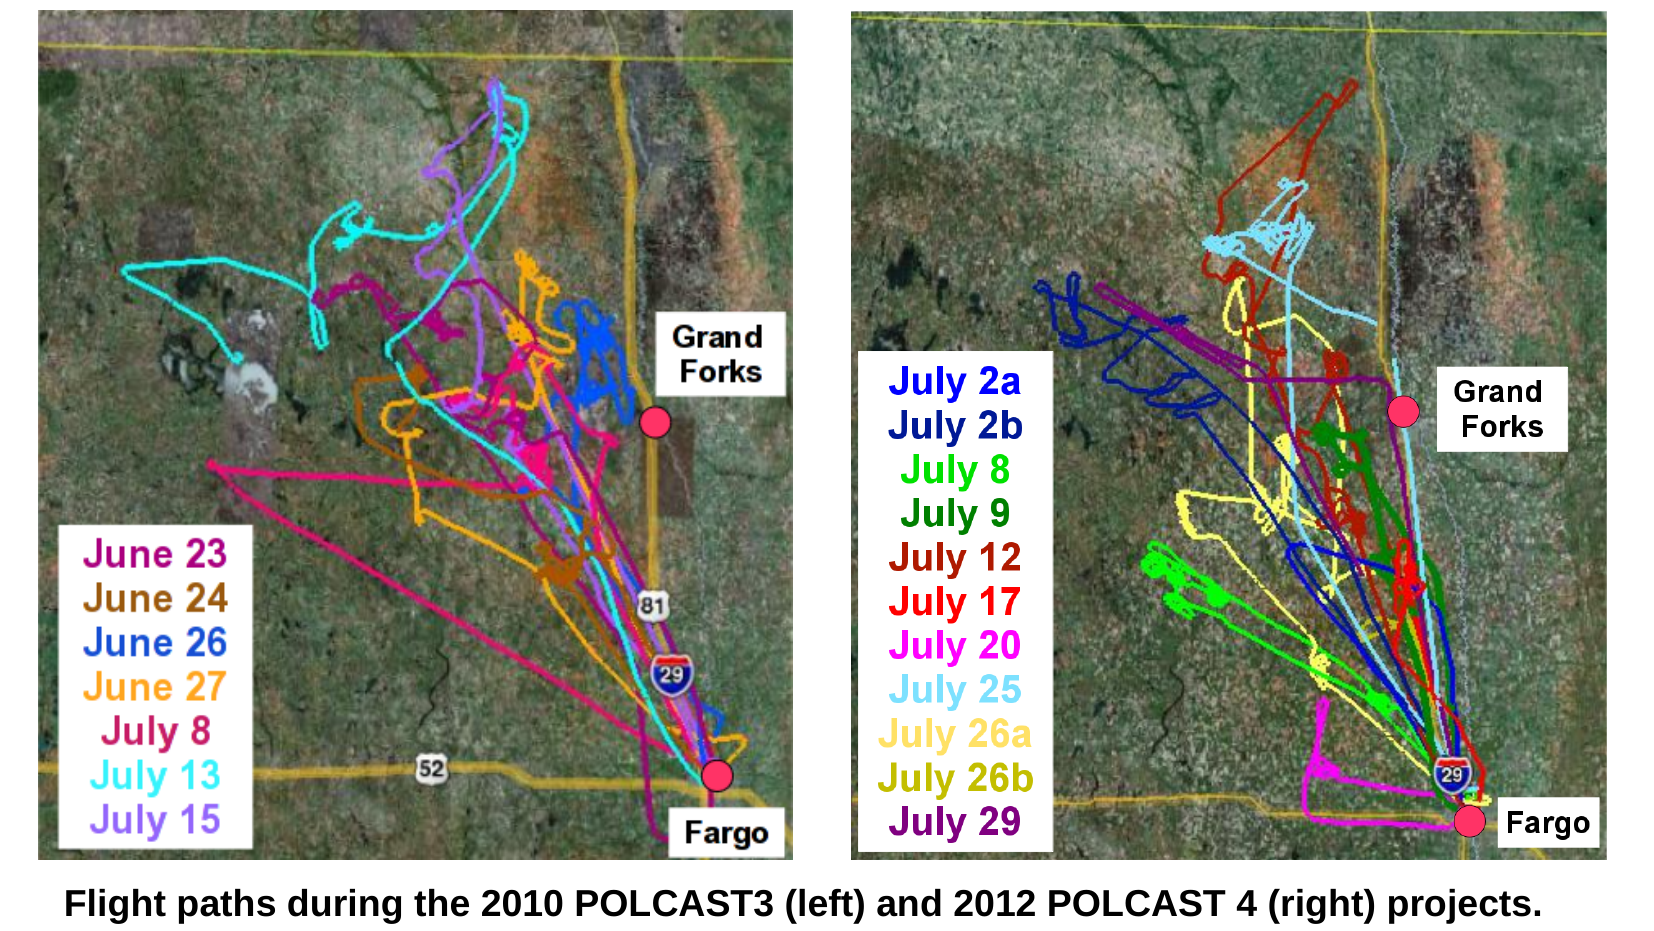

Flight paths during the 2010 POLCAST3 (left) and 2012 POLCAST 4 (right) projects.